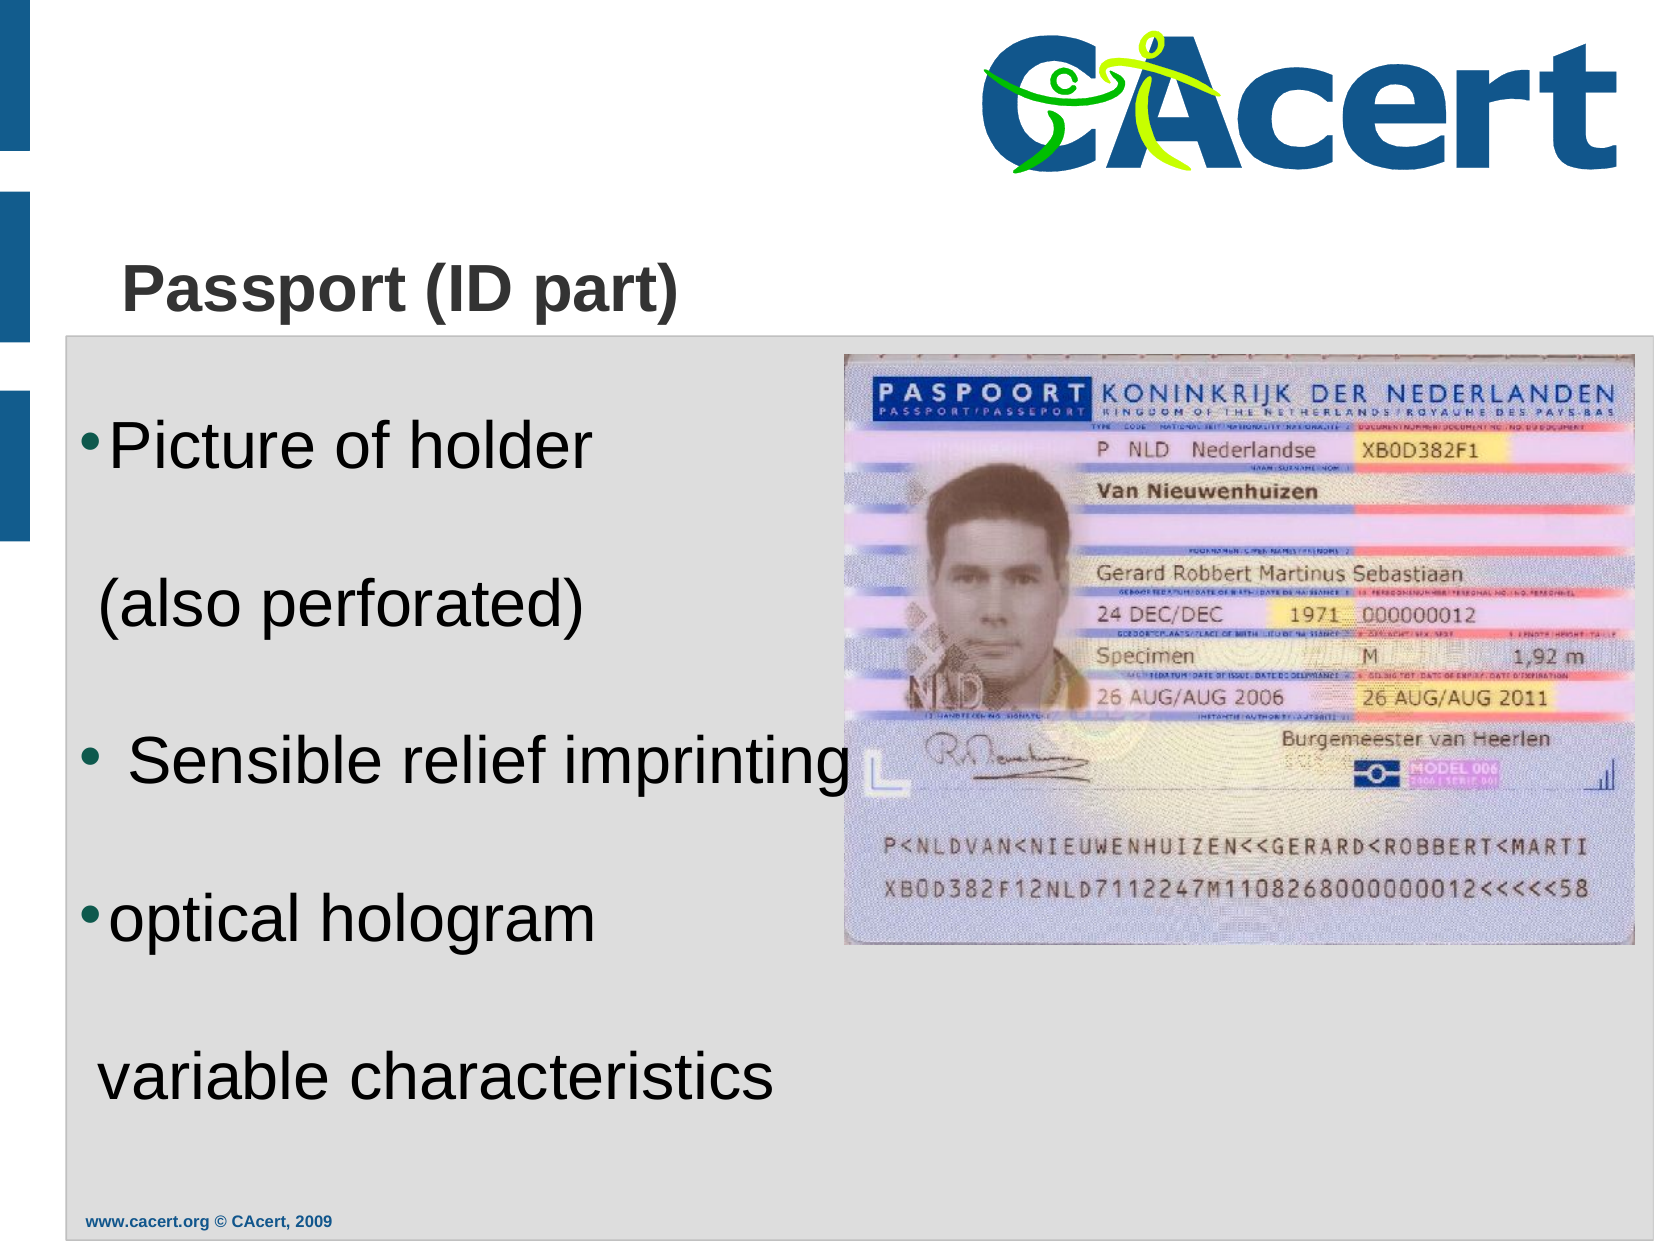

# Passport (ID part)
Picture of holder
 (also perforated)
 Sensible relief imprinting
optical hologram
 variable characteristics